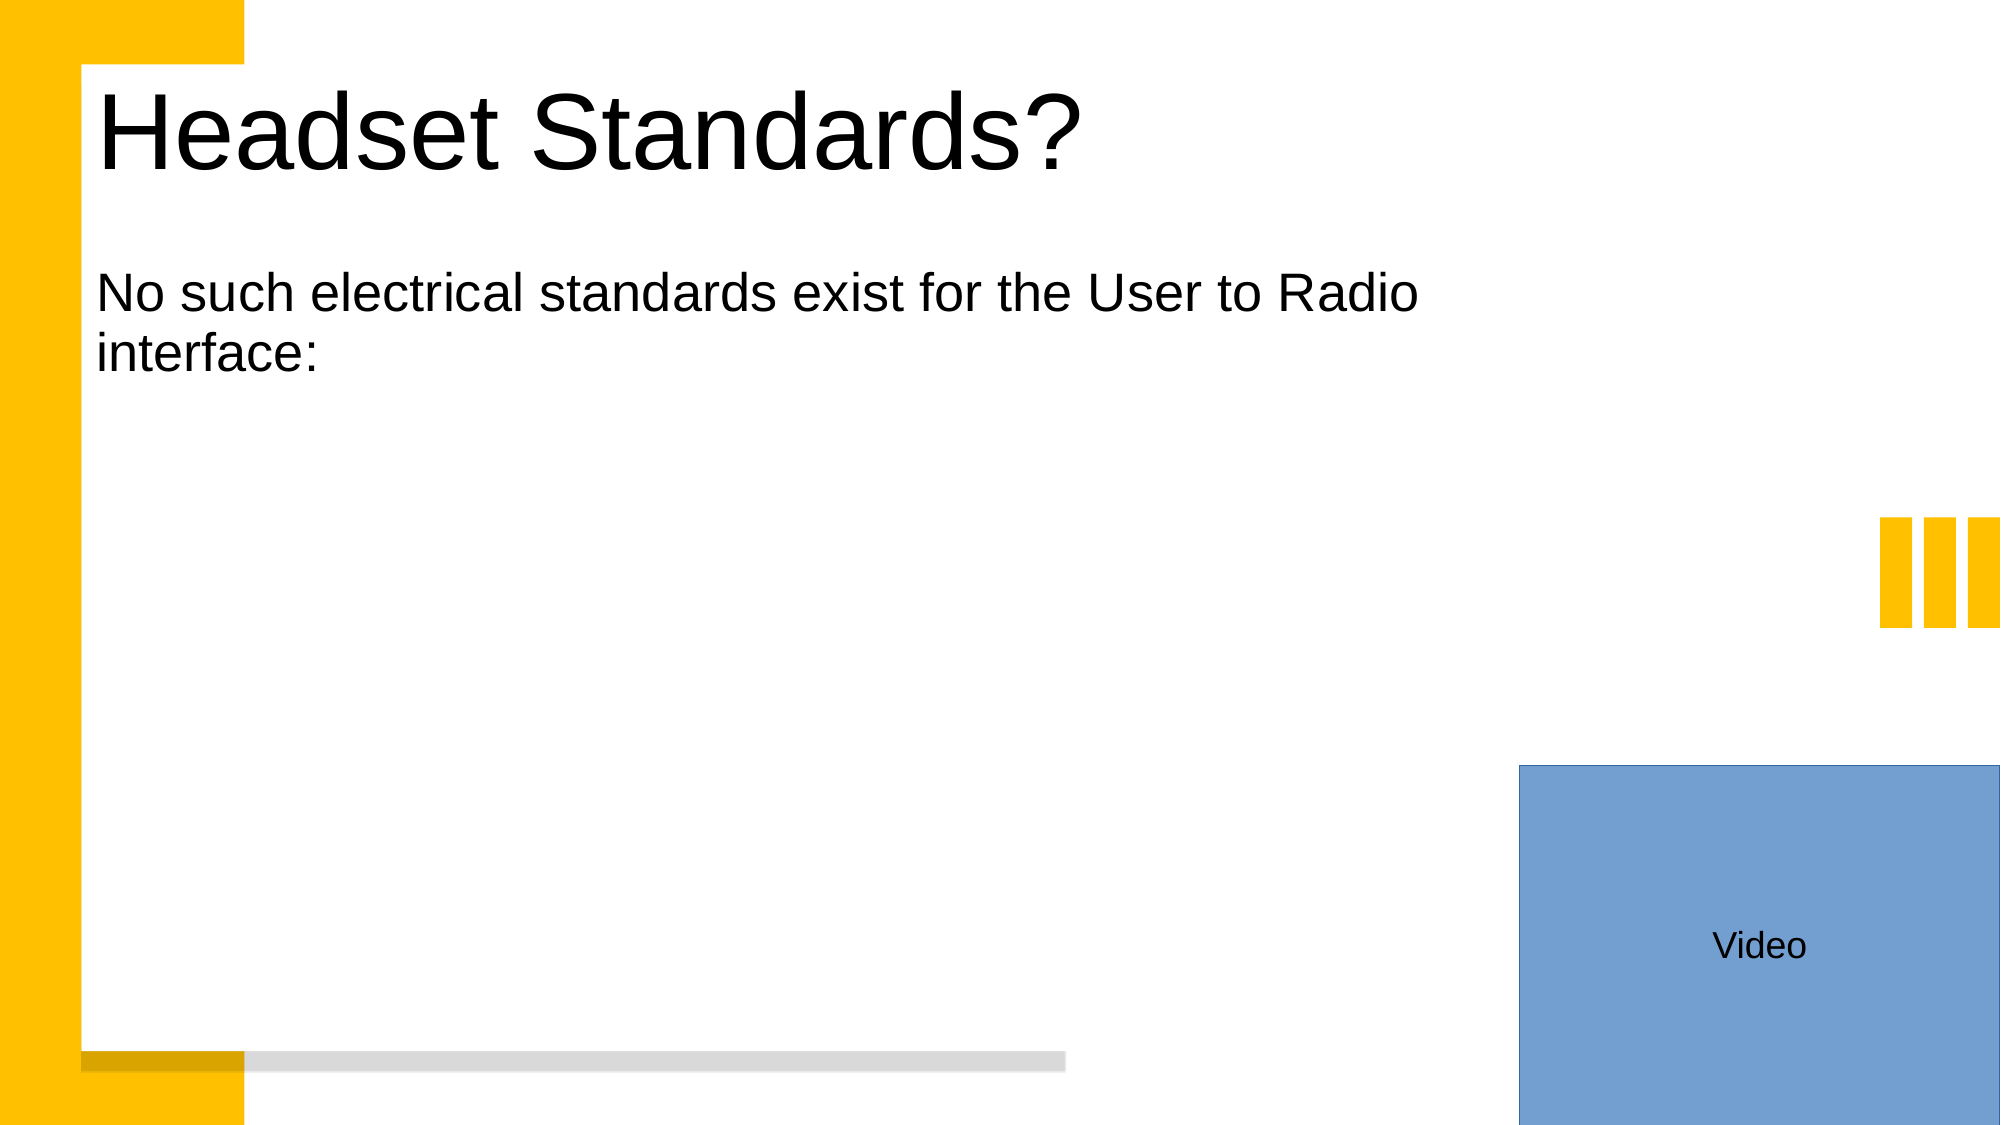

Video
Headset Standards?
No such electrical standards exist for the User to Radio interface: